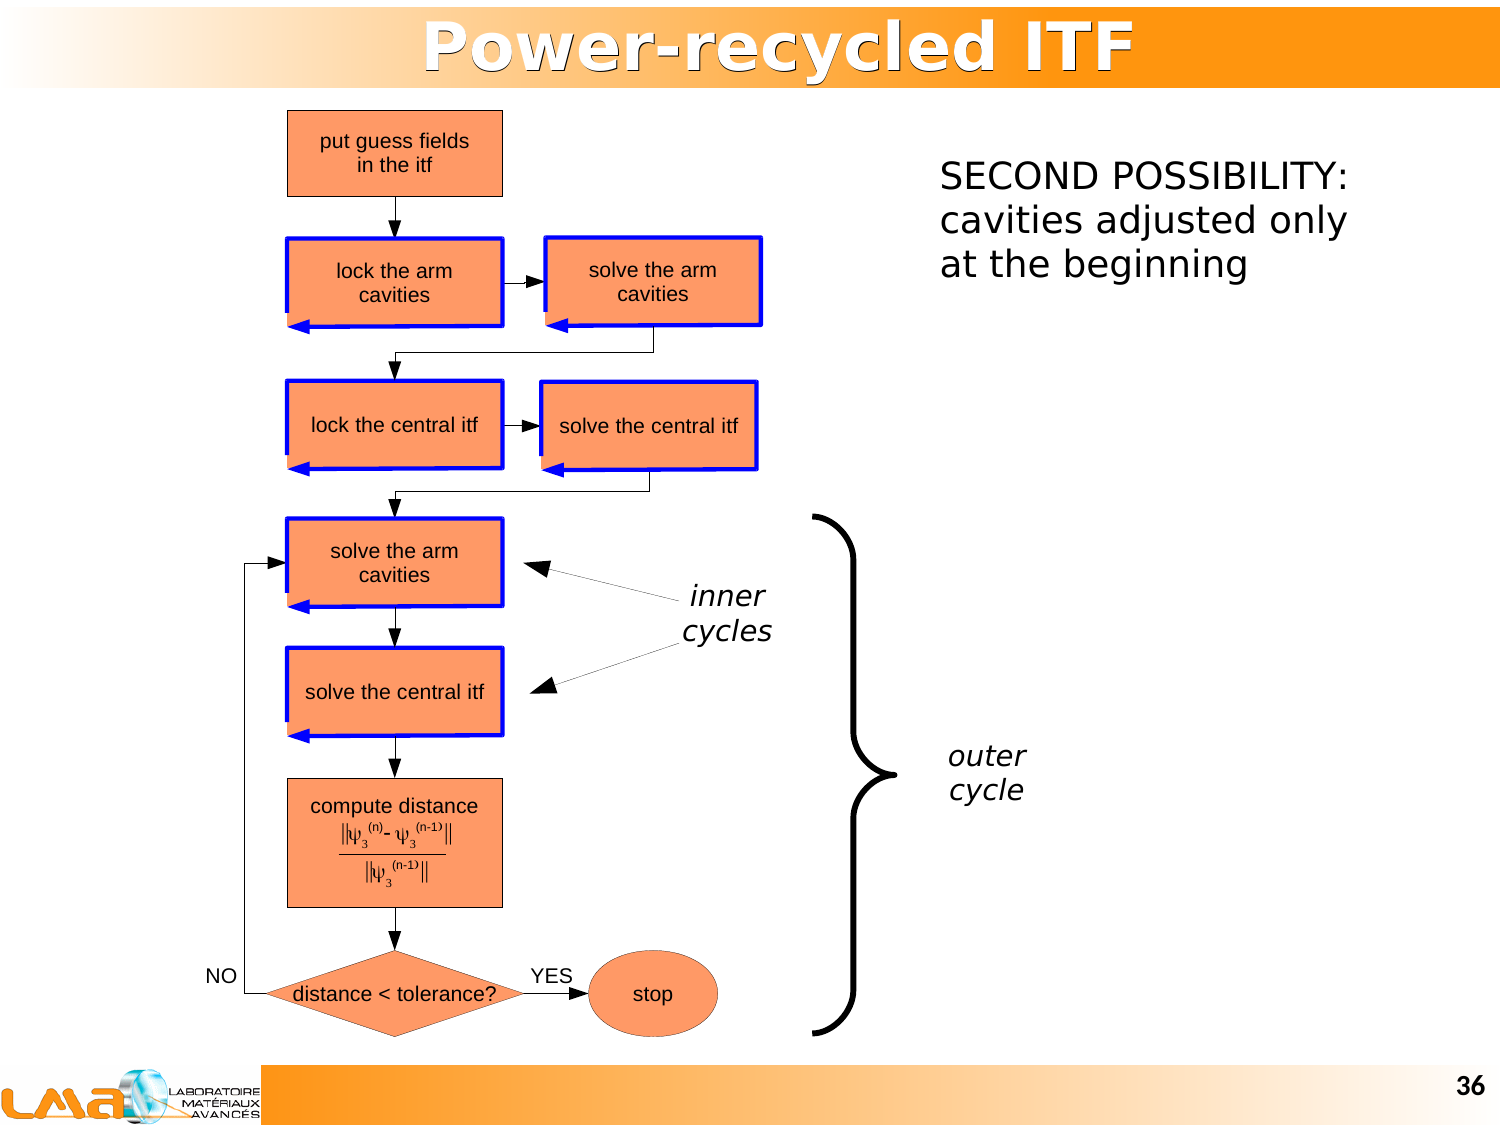

# Power-recycled ITF
SECOND POSSIBILITY:
cavities adjusted only at the beginning
inner
cycles
outer
cycle
36